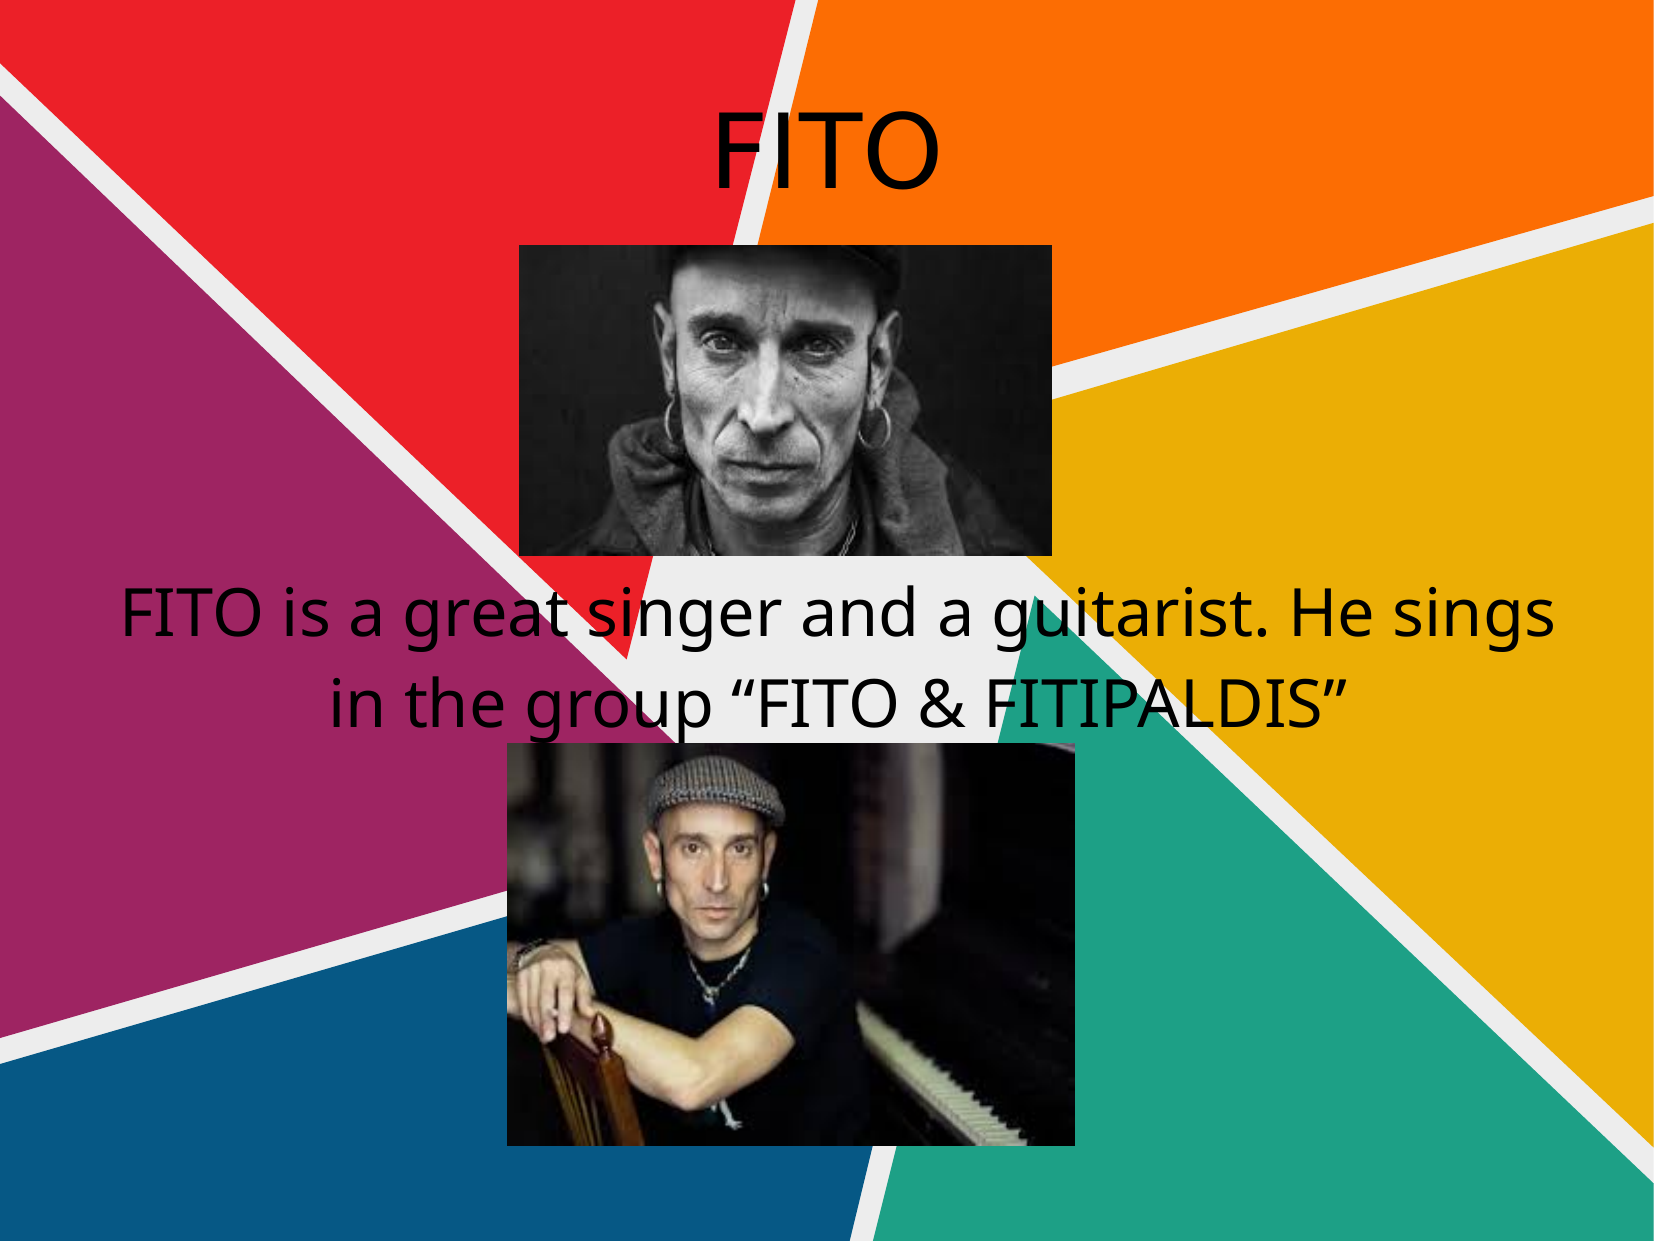

# FITO
FITO is a great singer and a guitarist. He sings in the group “FITO & FITIPALDIS”